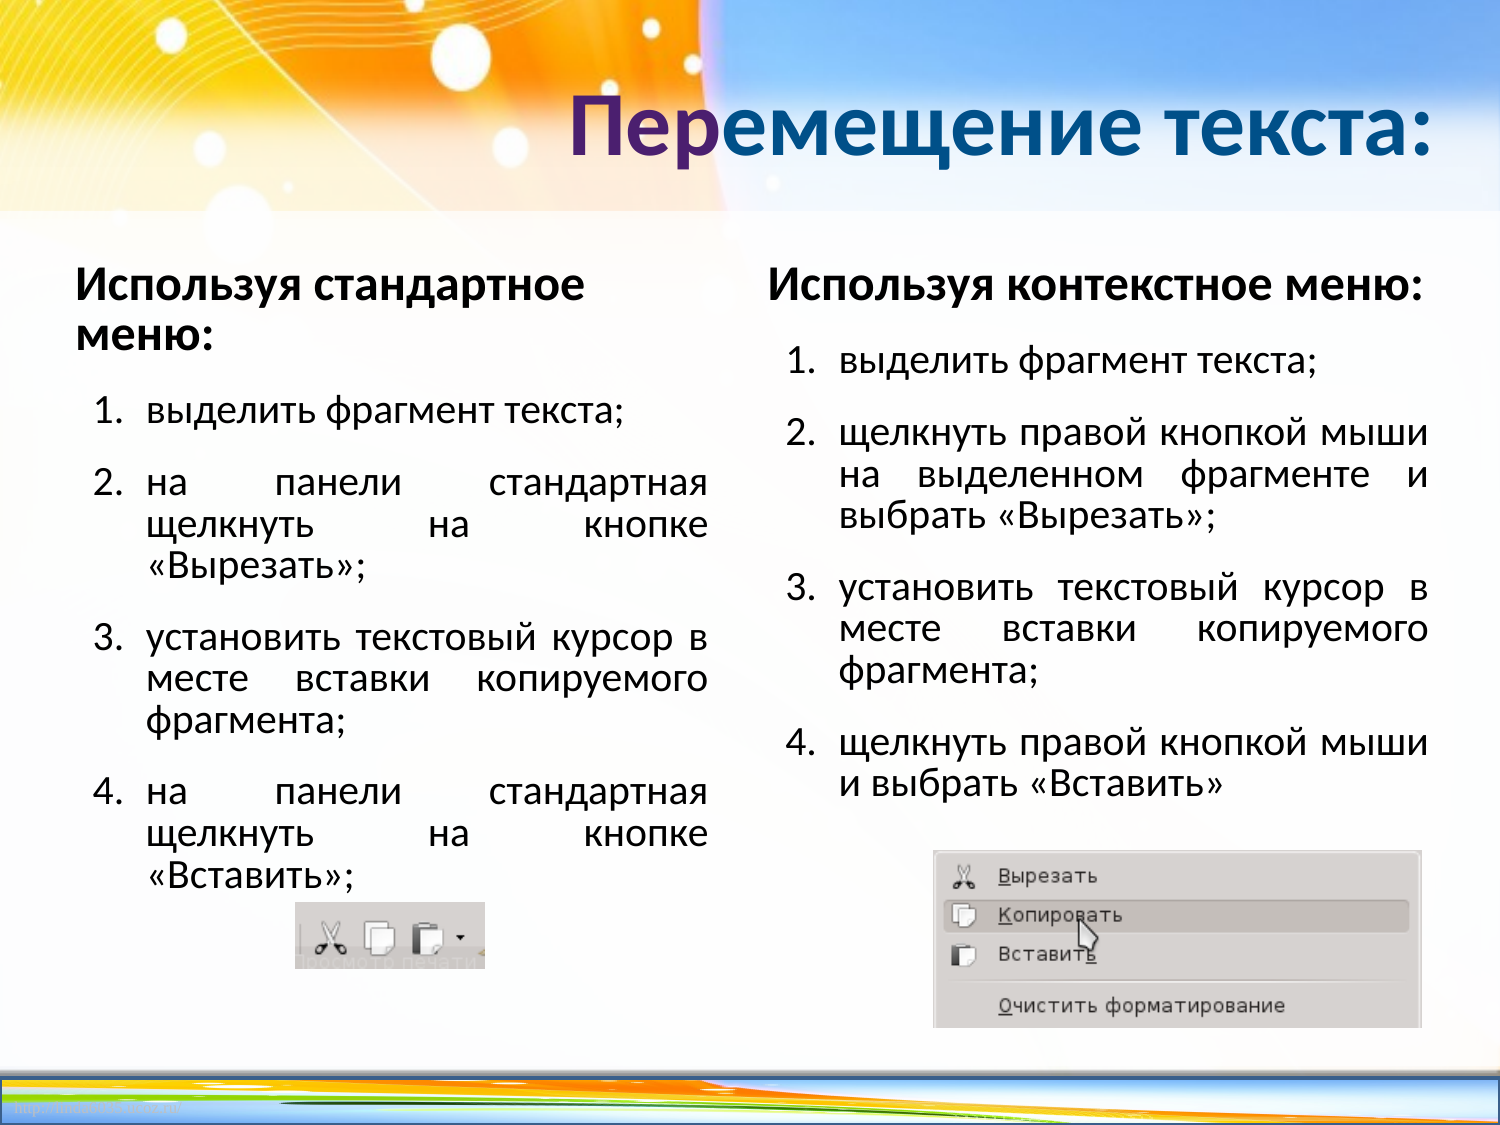

# Перемещение текста:
Используя стандартное меню:
выделить фрагмент текста;
на панели стандартная щелкнуть на кнопке «Вырезать»;
установить текстовый курсор в месте вставки копируемого фрагмента;
на панели стандартная щелкнуть на кнопке «Вставить»;
Используя контекстное меню:
выделить фрагмент текста;
щелкнуть правой кнопкой мыши на выделенном фрагменте и выбрать «Вырезать»;
установить текстовый курсор в месте вставки копируемого фрагмента;
щелкнуть правой кнопкой мыши и выбрать «Вставить»